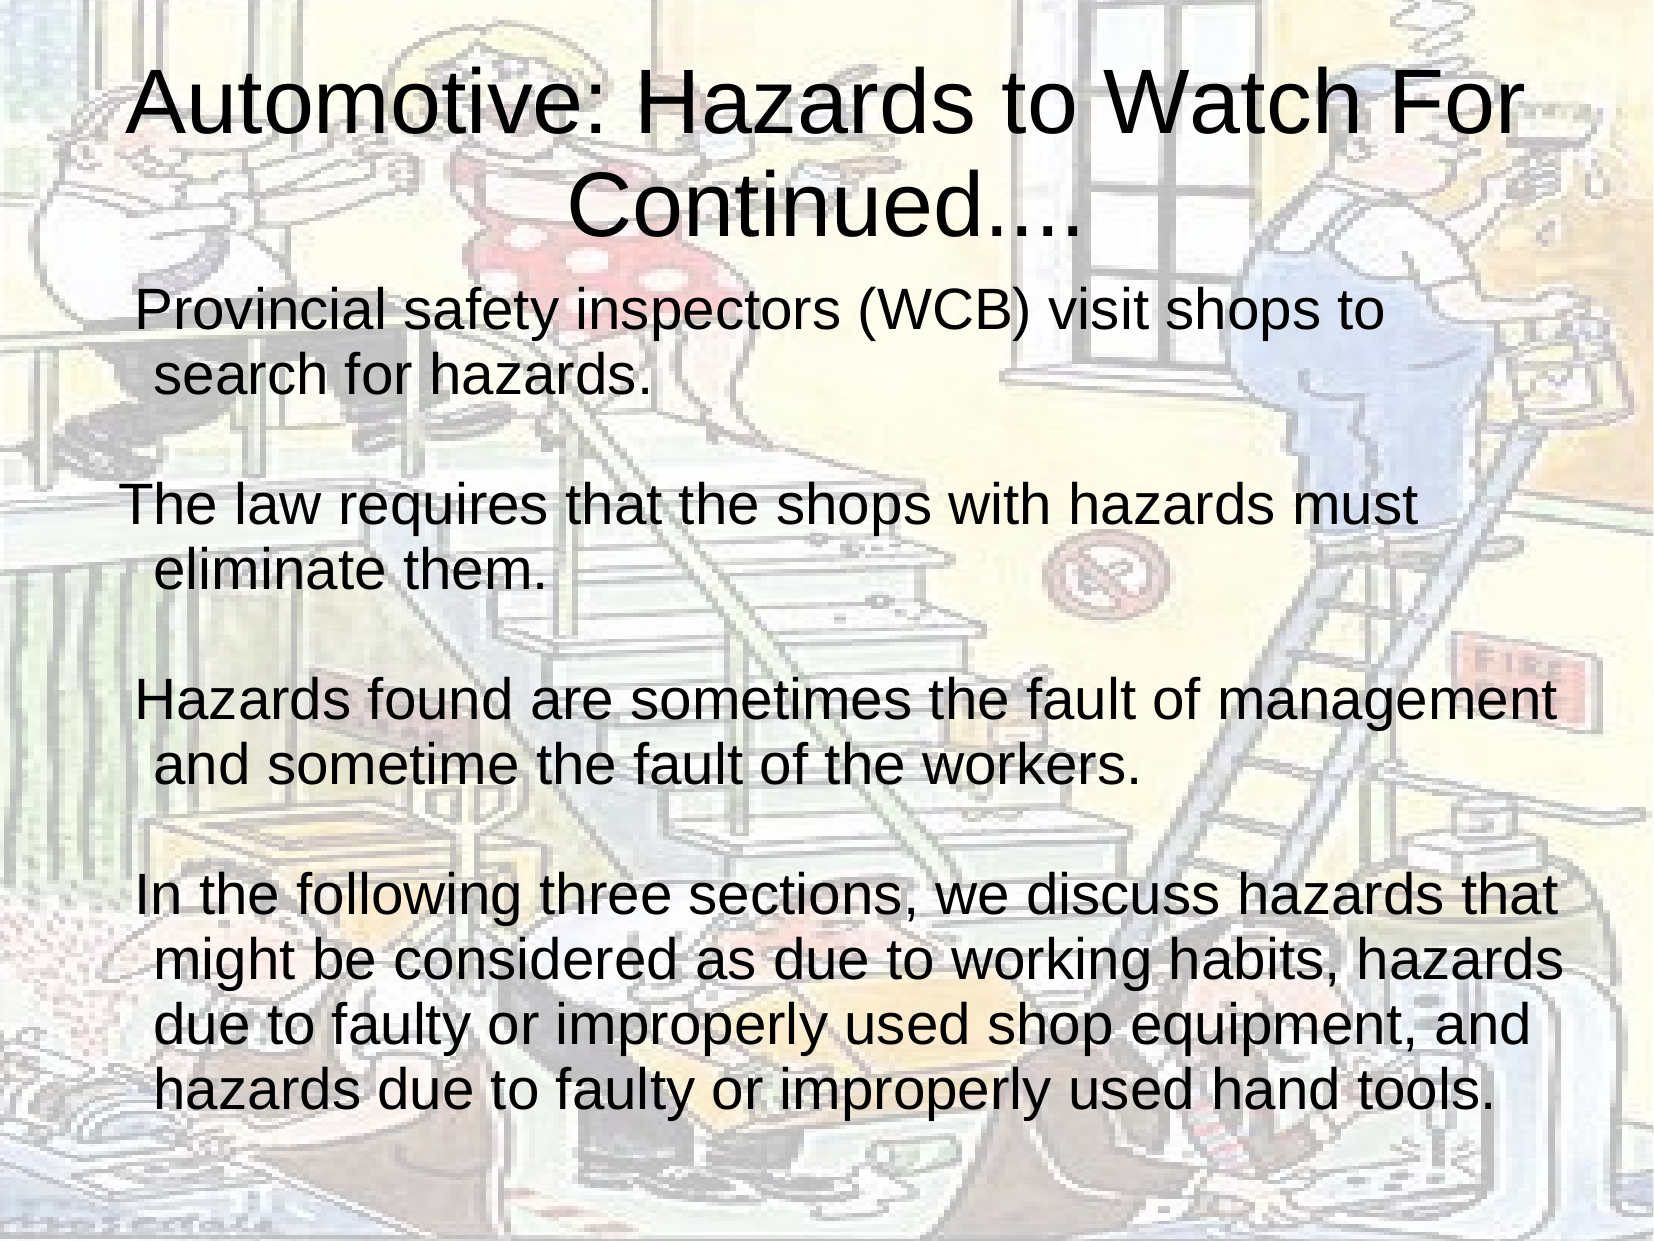

# Automotive: Hazards to Watch For Continued....
 Provincial safety inspectors (WCB) visit shops to search for hazards.
The law requires that the shops with hazards must eliminate them.
 Hazards found are sometimes the fault of management and sometime the fault of the workers.
 In the following three sections, we discuss hazards that might be considered as due to working habits, hazards due to faulty or improperly used shop equipment, and hazards due to faulty or improperly used hand tools.